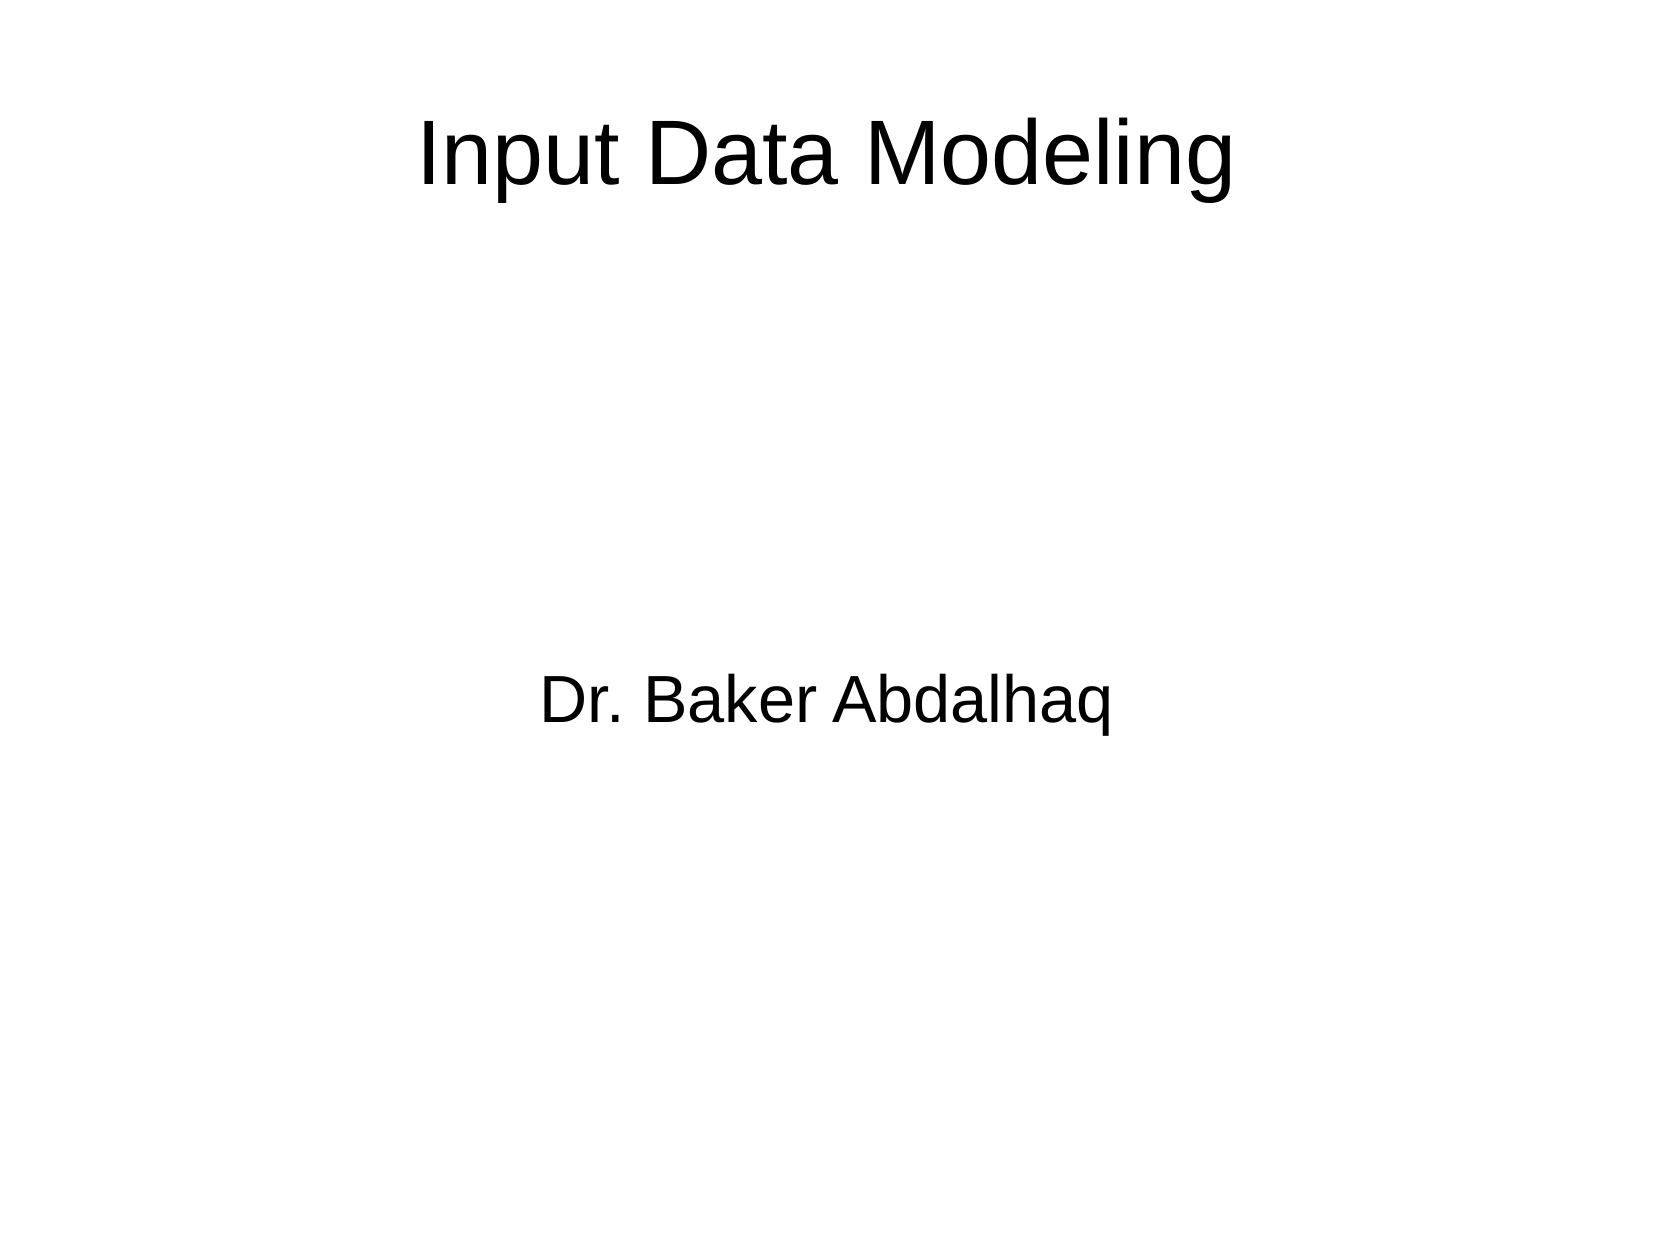

# Input Data Modeling
Dr. Baker Abdalhaq